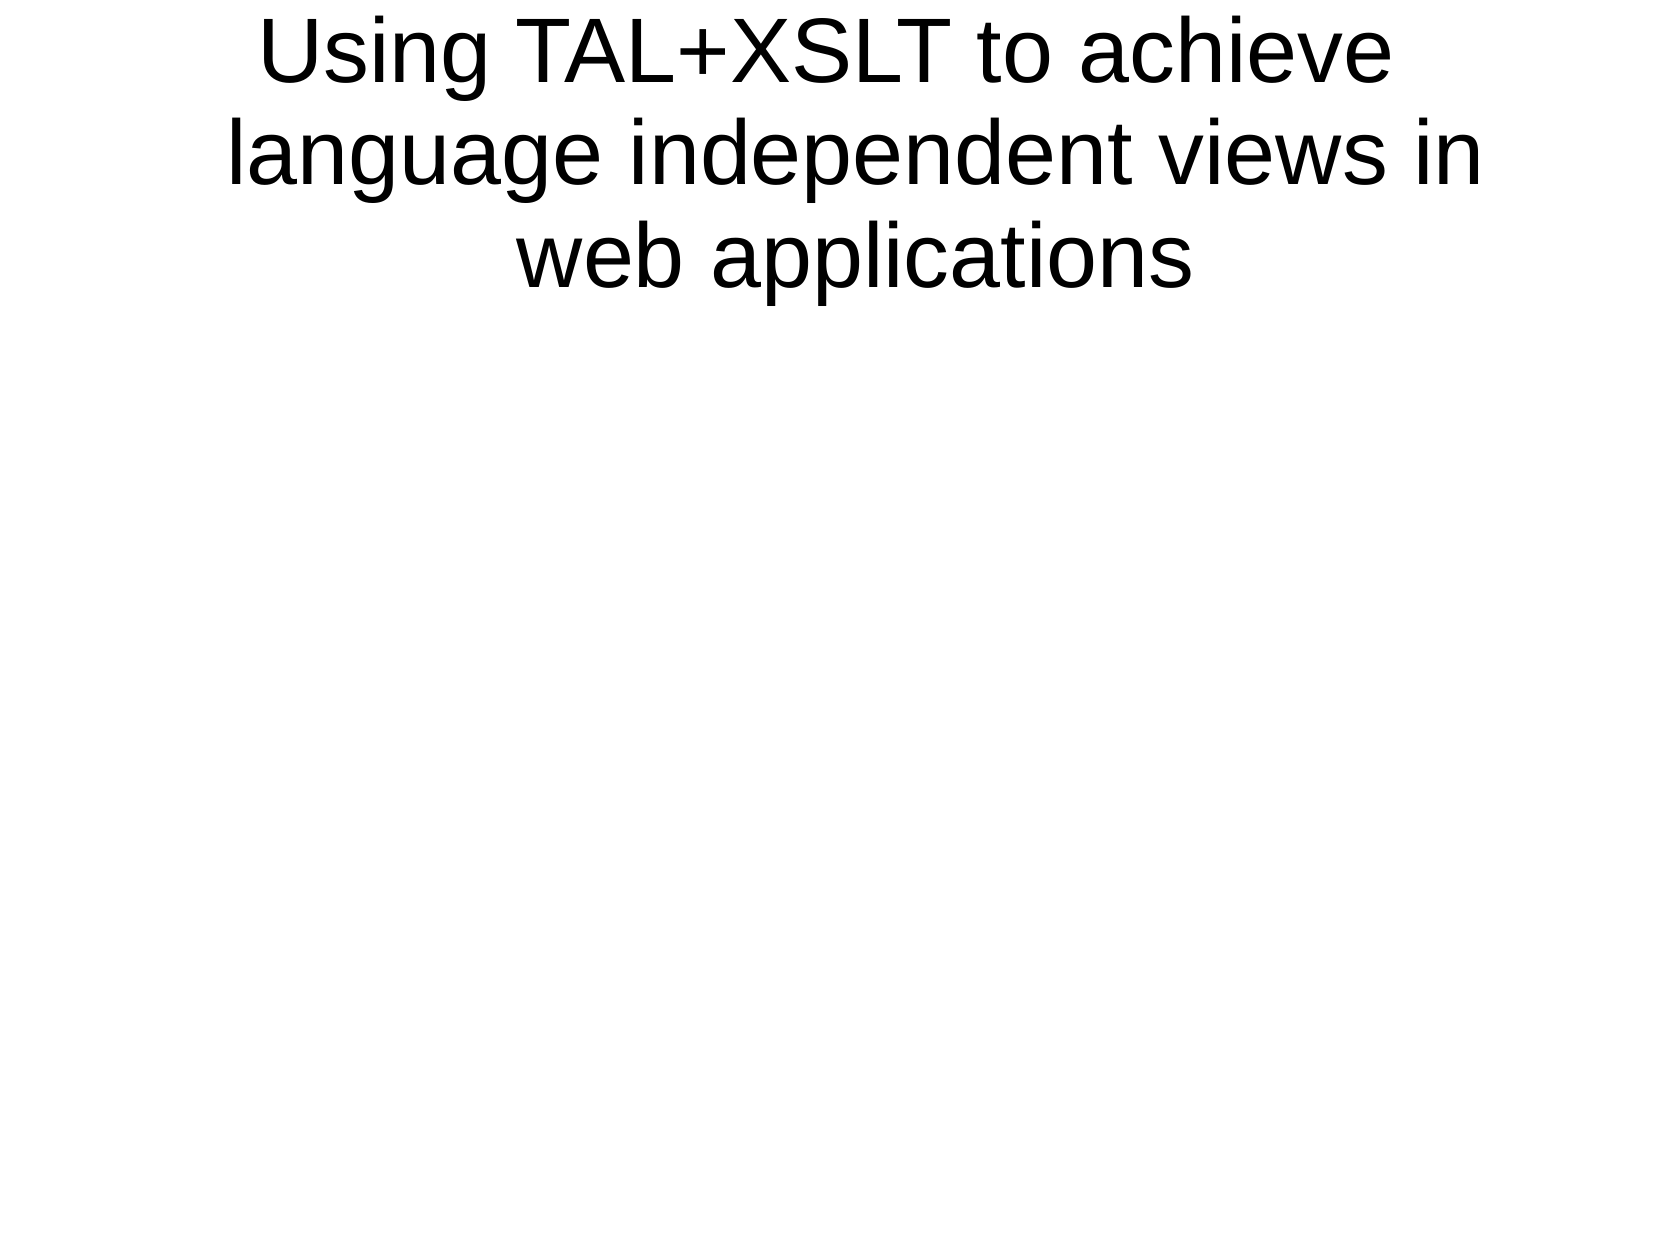

# Using TAL+XSLT to achieve language independent views in web applications
Zach Miller
zach@zarfmouse.us
http://twitter.com/zarfmouse